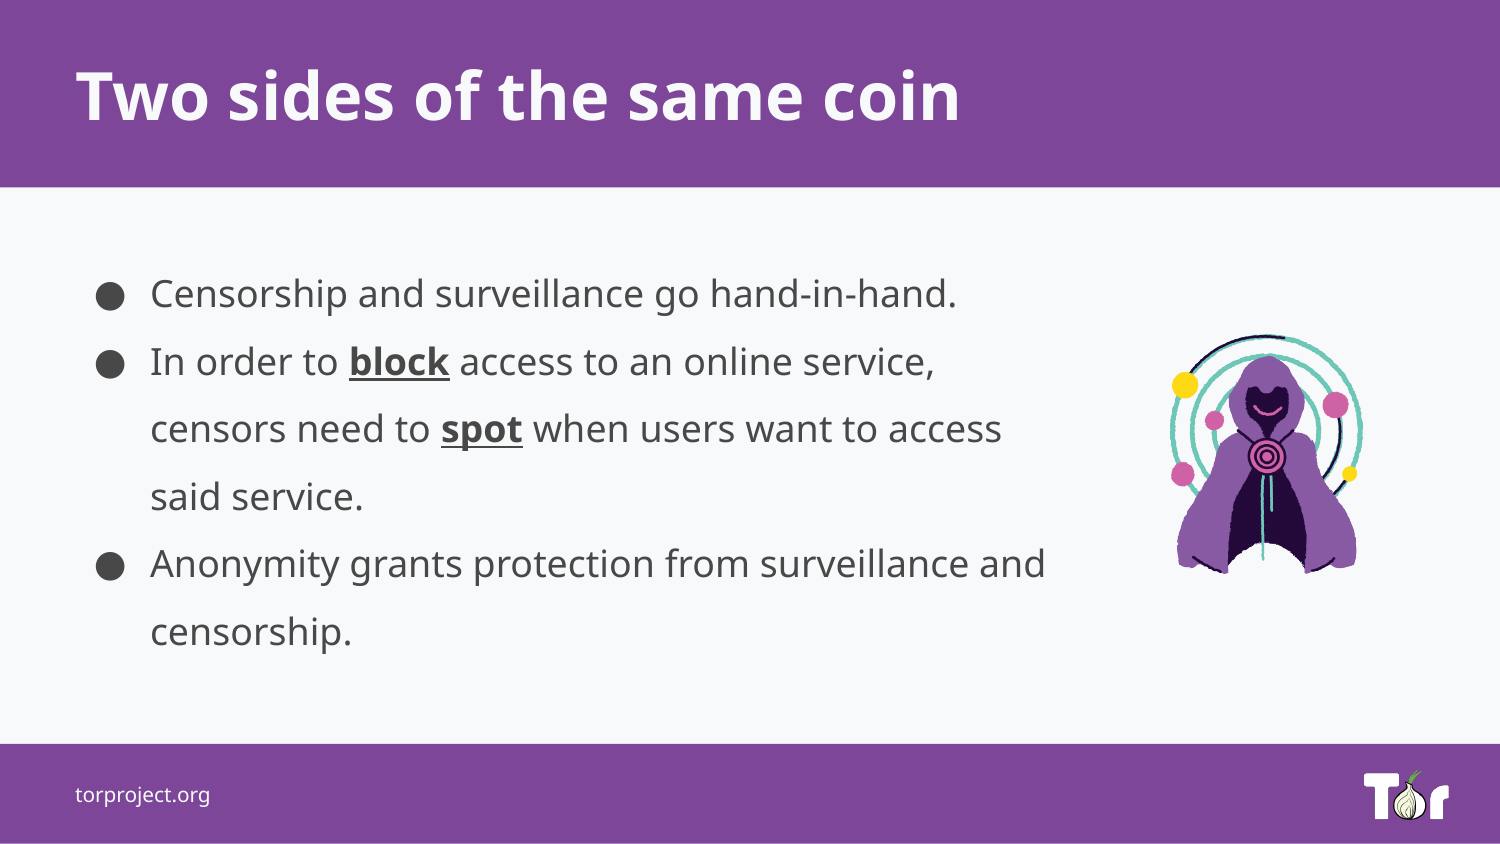

# Two sides of the same coin
Censorship and surveillance go hand-in-hand.
In order to block access to an online service, censors need to spot when users want to access said service.
Anonymity grants protection from surveillance and censorship.